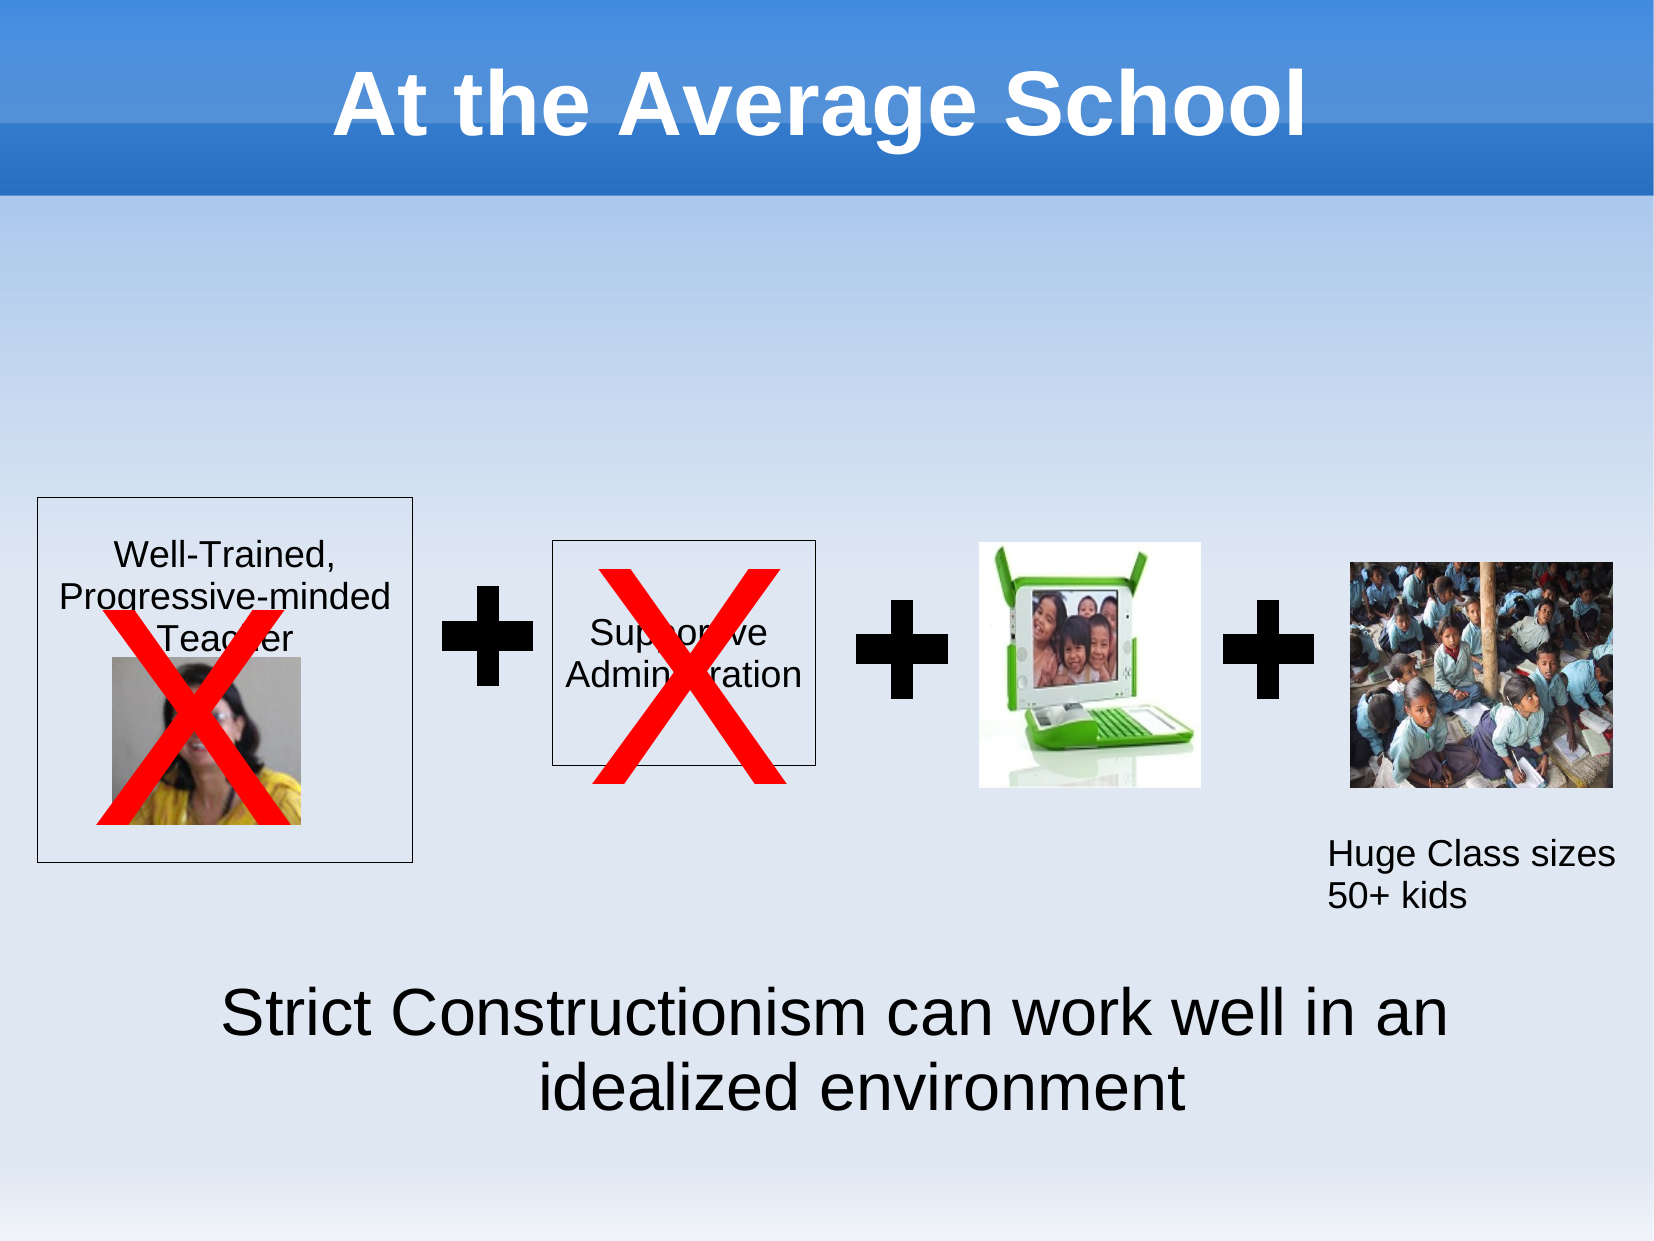

# At the Average School
Strict Constructionism can work well in an idealized environment
X
Well-Trained,
Progressive-minded
Teacher
X
Supportive
Administration
Huge Class sizes
50+ kids